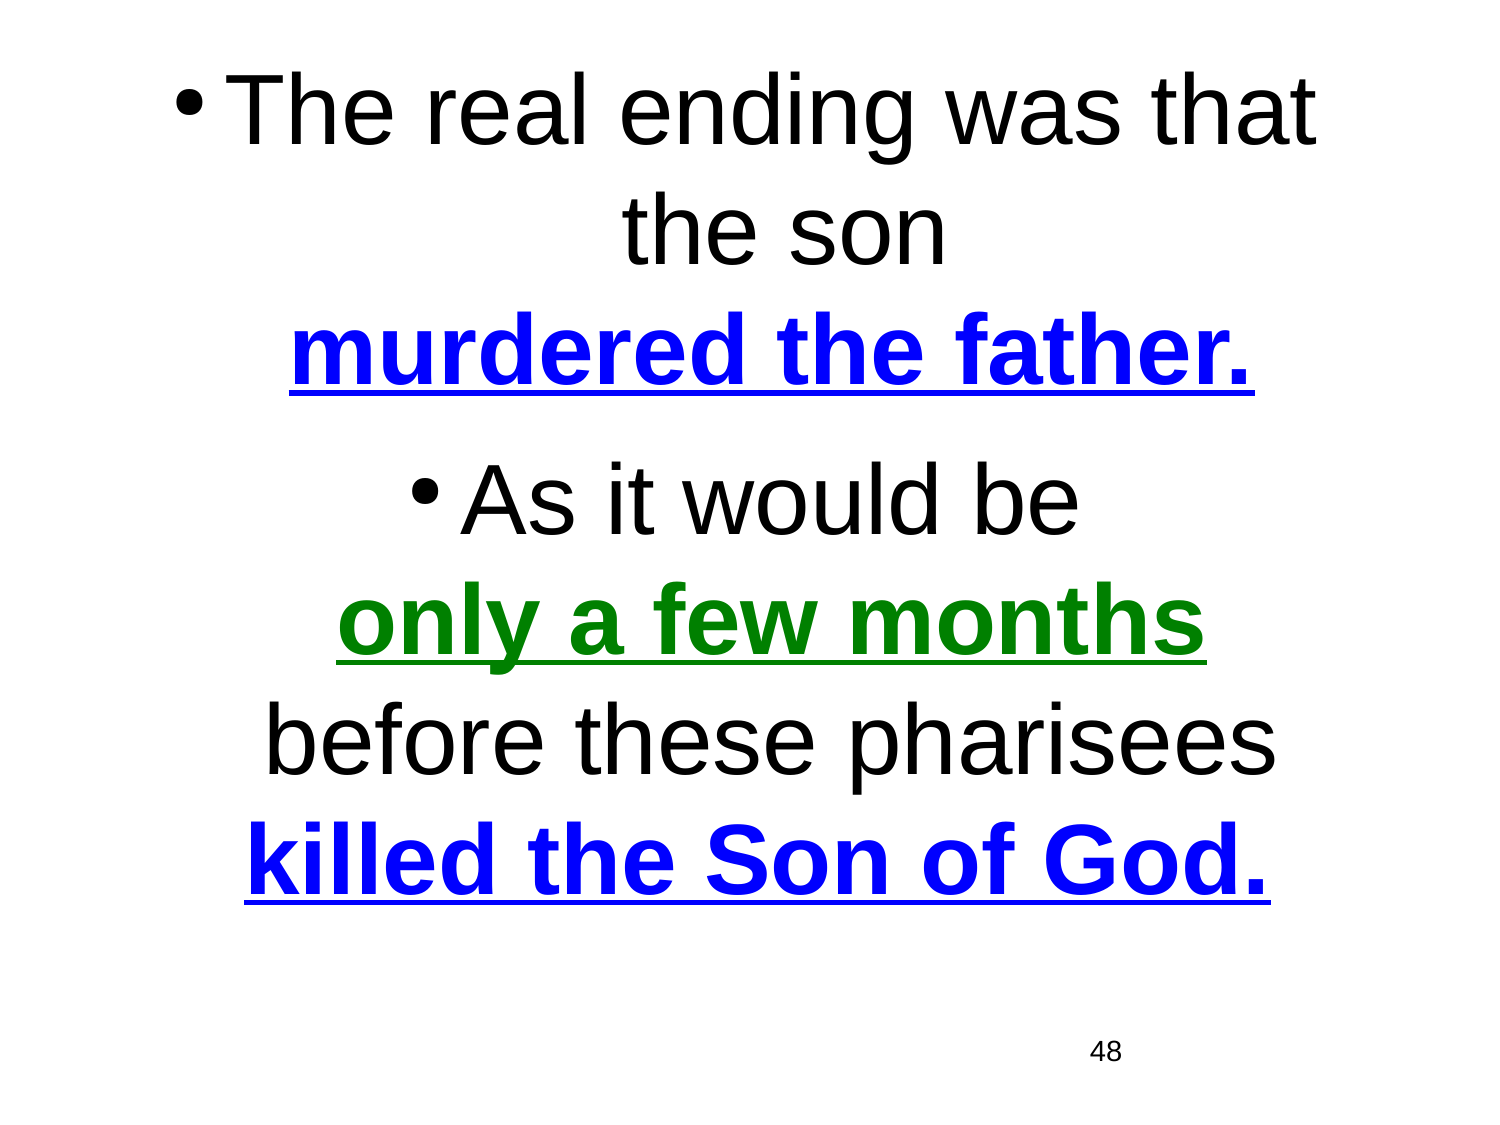

# The real ending was that the son murdered the father.
As it would be
only a few months
before these pharisees
killed the Son of God.
48